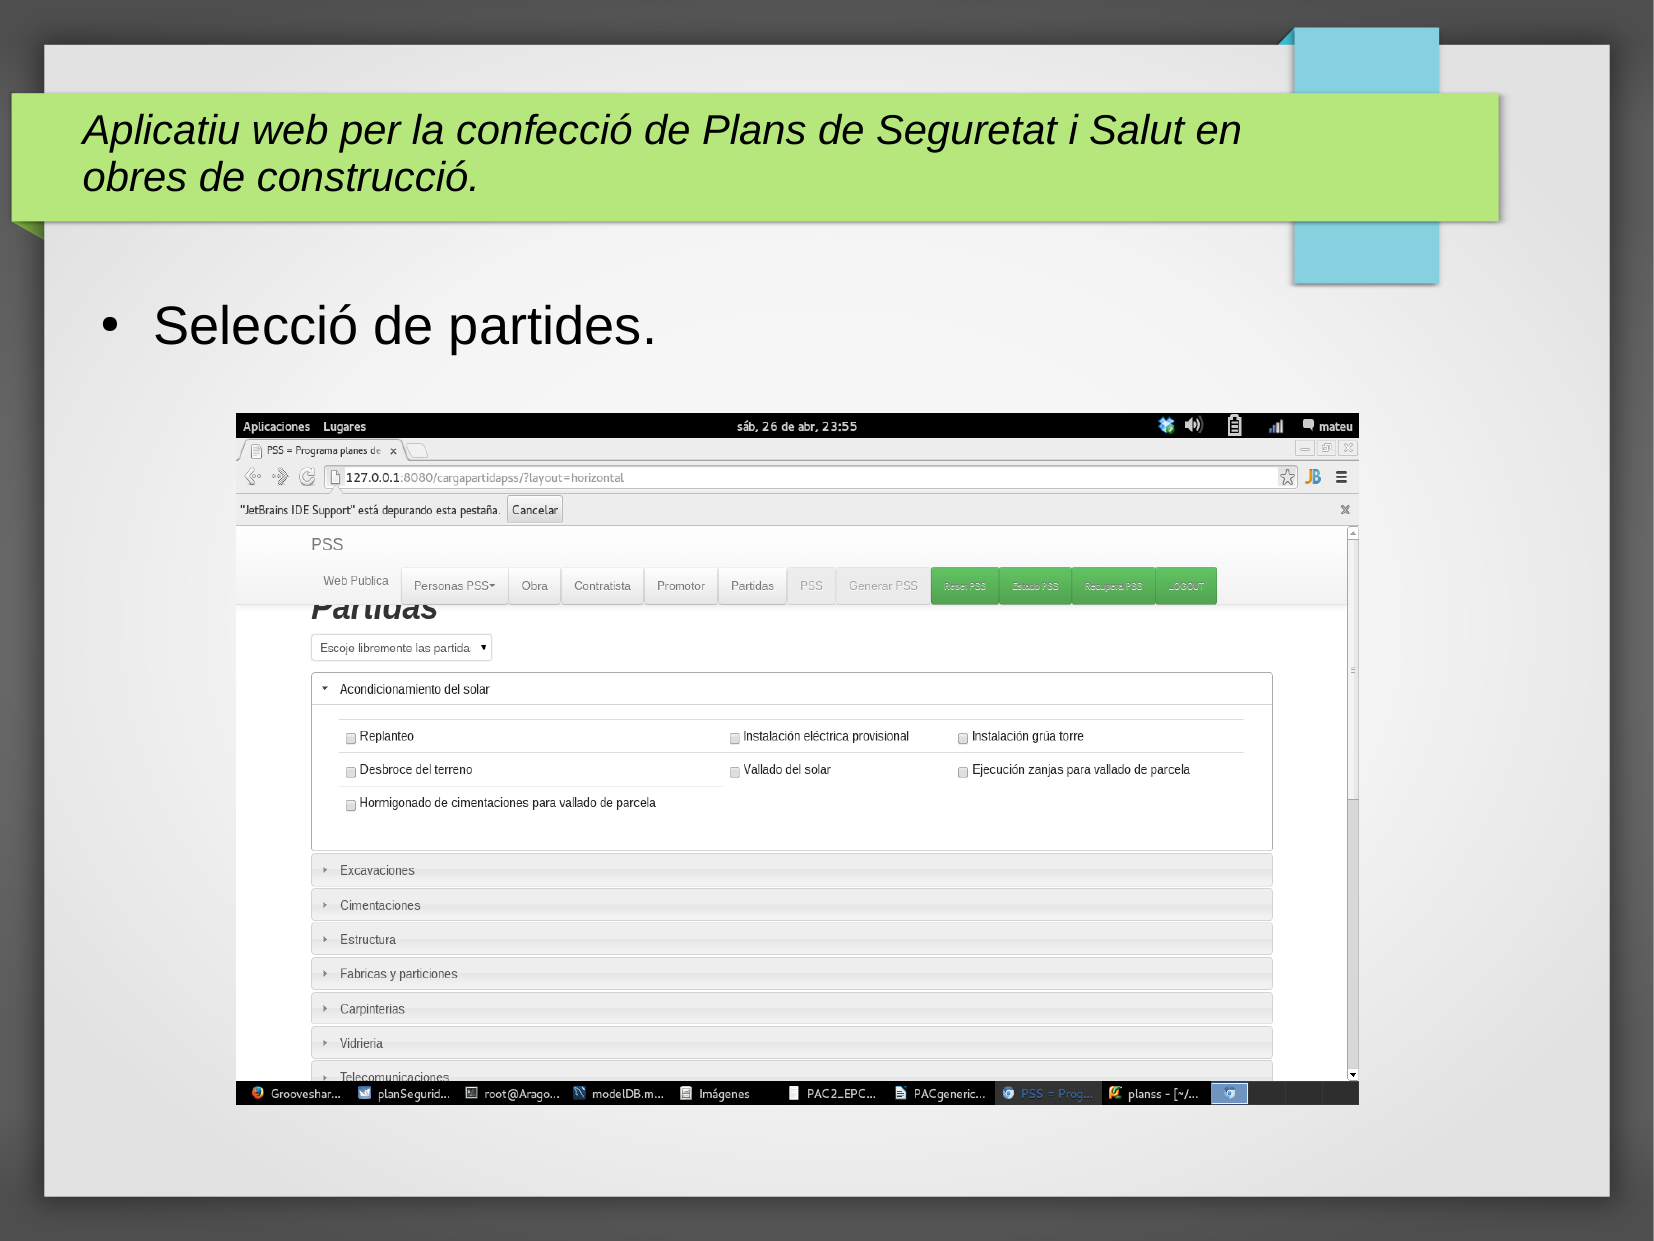

# Aplicatiu web per la confecció de Plans de Seguretat i Salut en obres de construcció.
Selecció de partides.